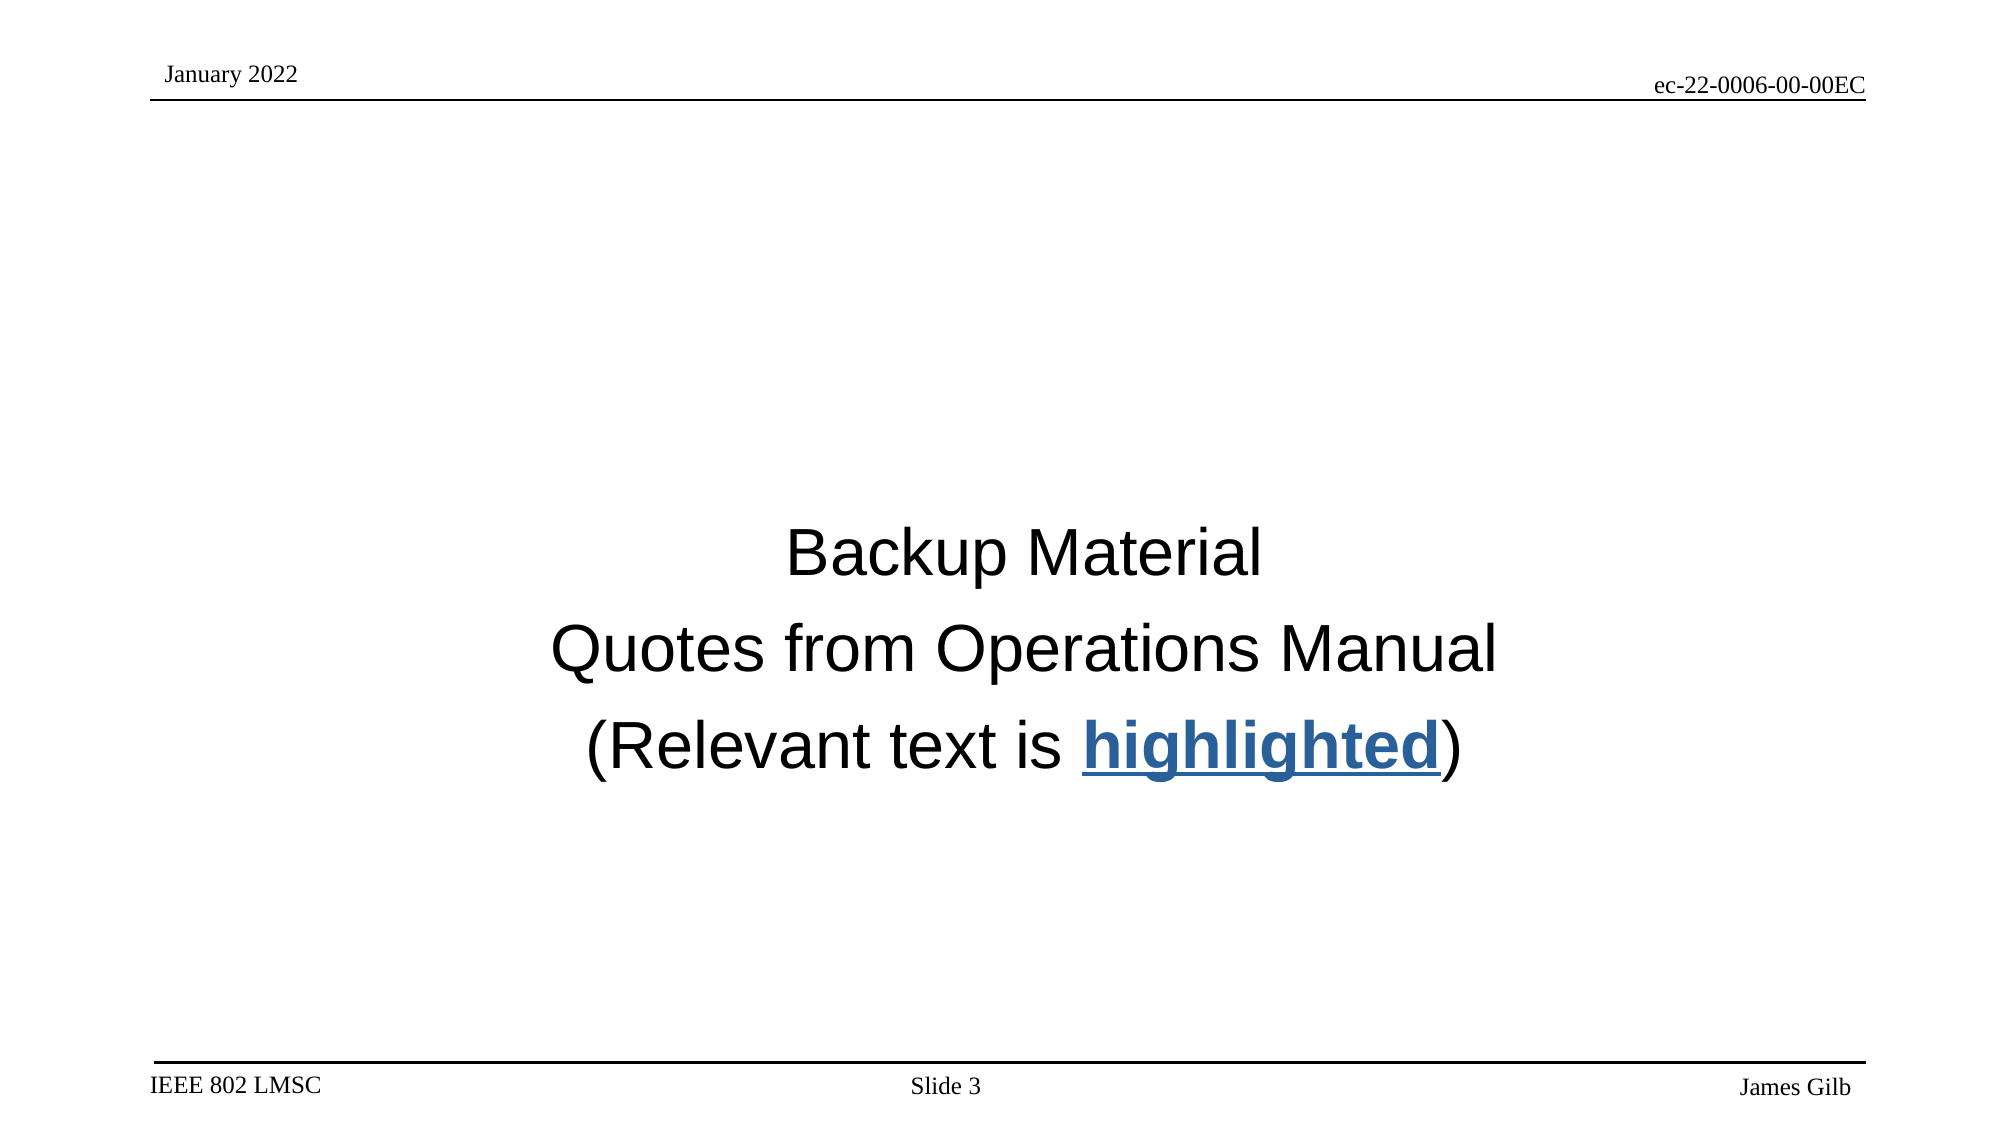

#
Backup Material
Quotes from Operations Manual
(Relevant text is highlighted)
3